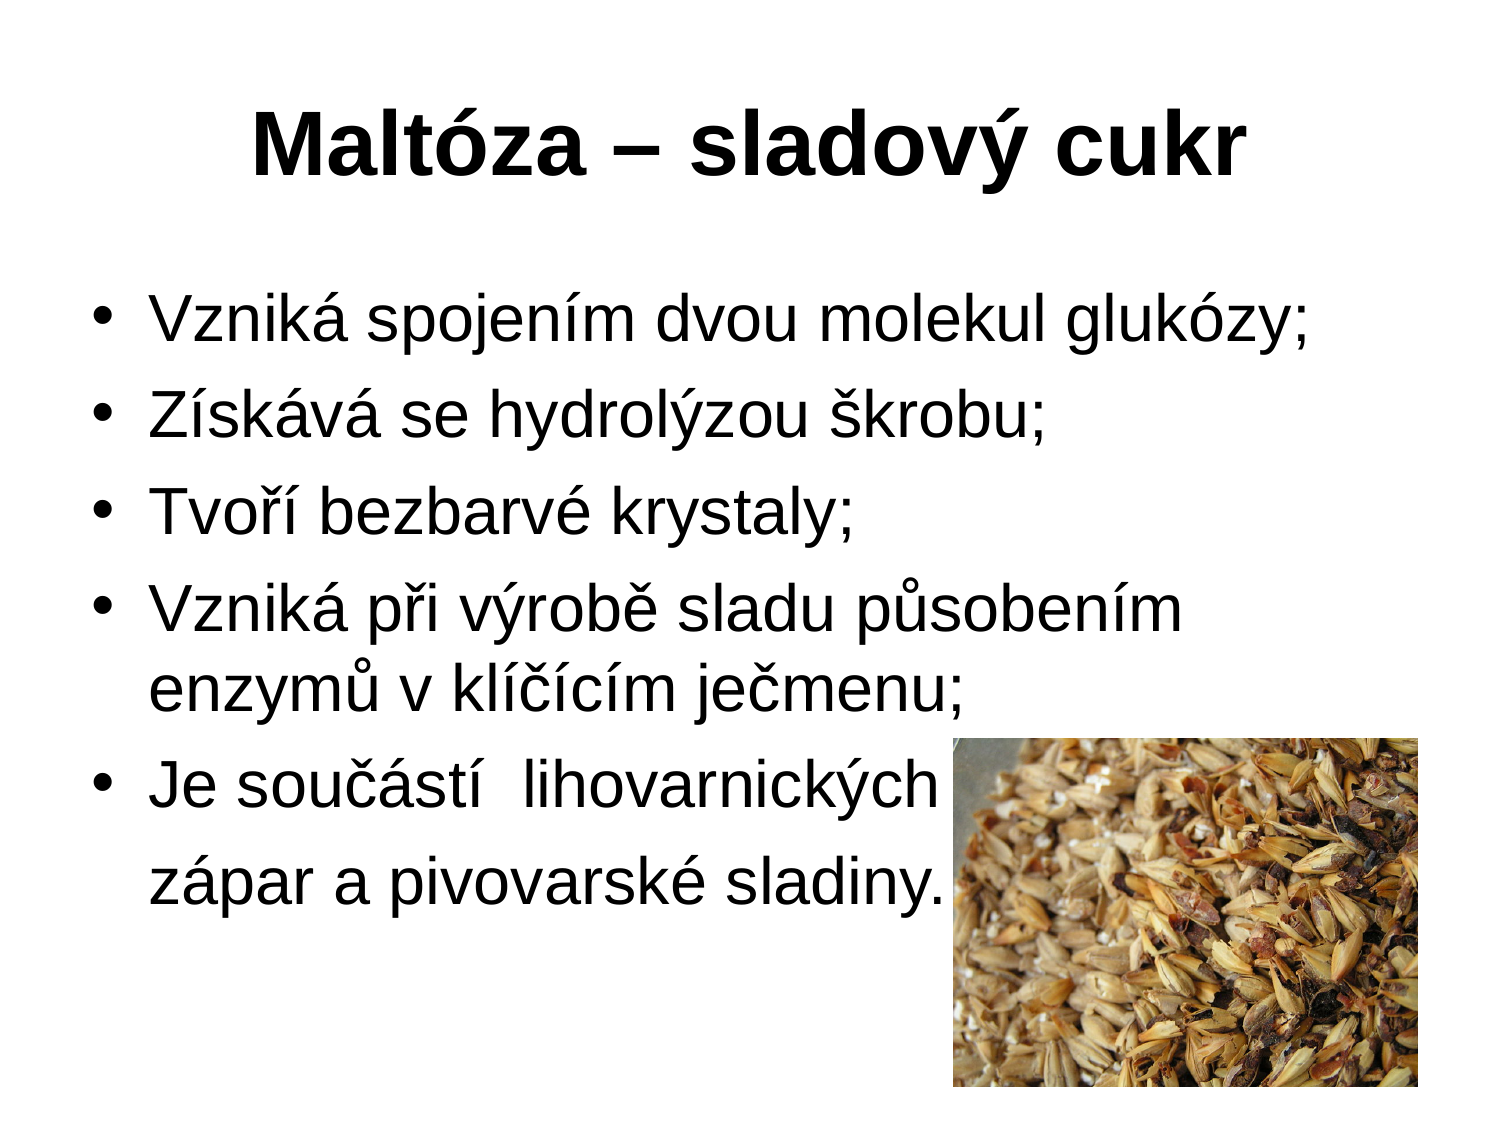

Maltóza – sladový cukr
# Vzniká spojením dvou molekul glukózy;
Získává se hydrolýzou škrobu;
Tvoří bezbarvé krystaly;
Vzniká při výrobě sladu působením enzymů v klíčícím ječmenu;
Je součástí lihovarnických
	zápar a pivovarské sladiny.